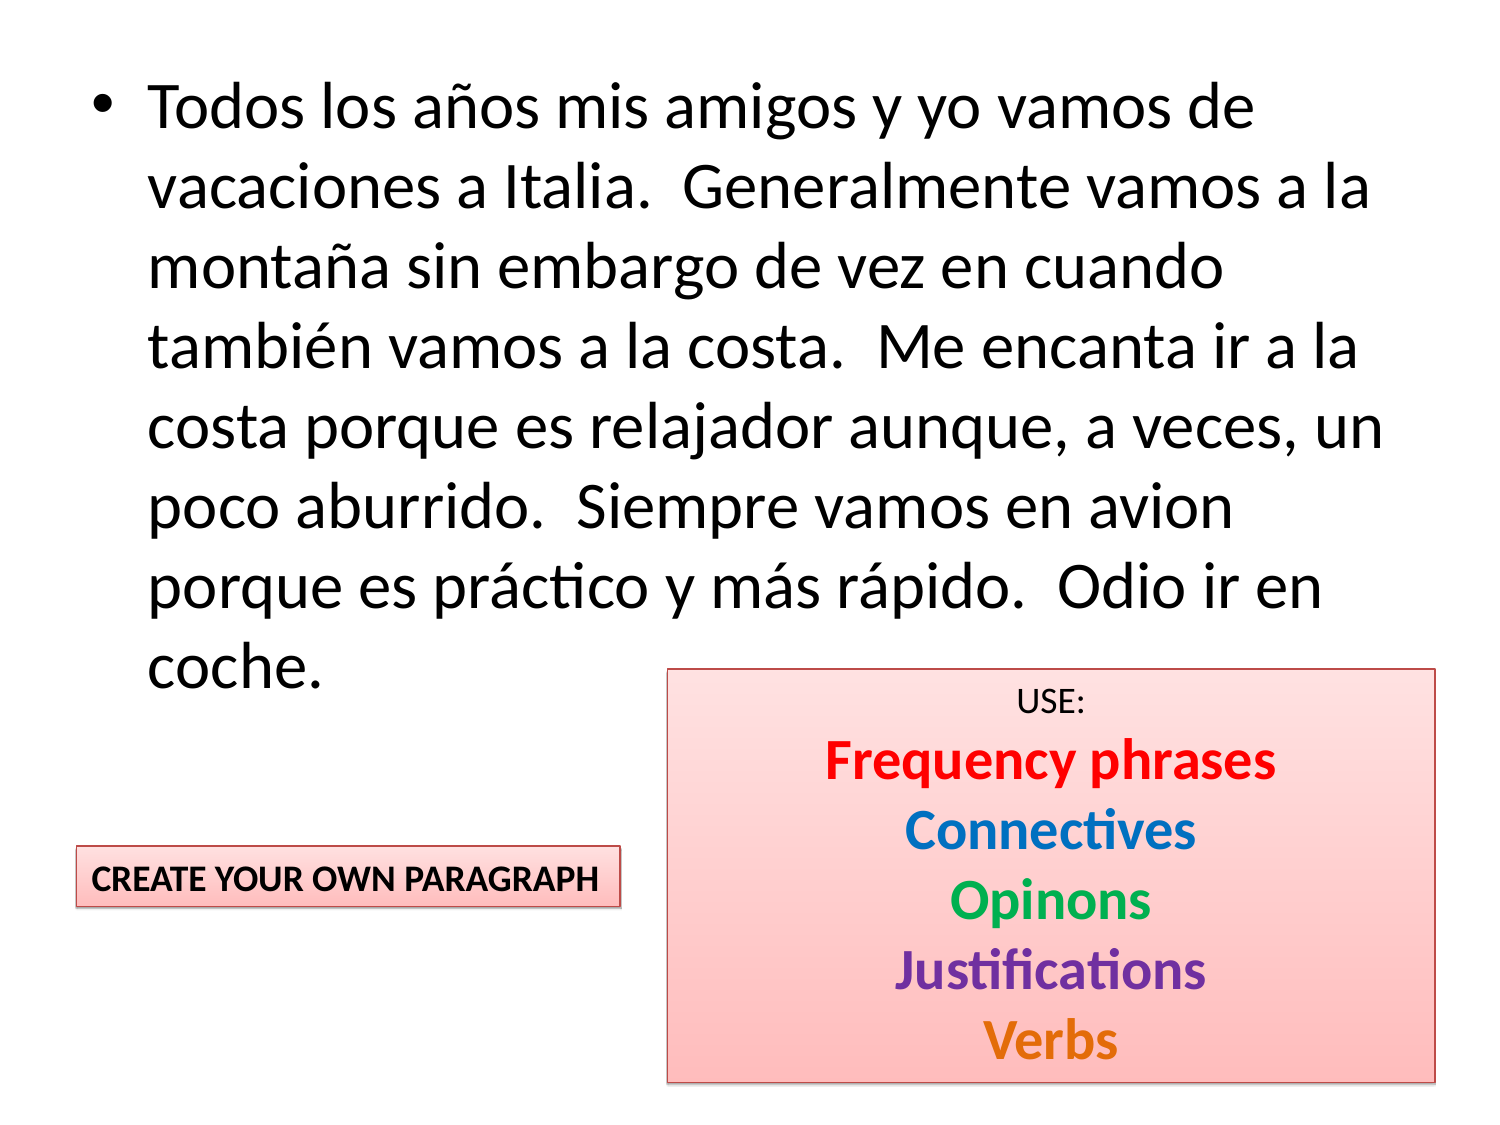

# Todos los años mis amigos y yo vamos de vacaciones a Italia. Generalmente vamos a la montaña sin embargo de vez en cuando también vamos a la costa. Me encanta ir a la costa porque es relajador aunque, a veces, un poco aburrido. Siempre vamos en avion porque es práctico y más rápido. Odio ir en coche.
USE:
Frequency phrases
Connectives
Opinons
Justifications
Verbs
CREATE YOUR OWN PARAGRAPH